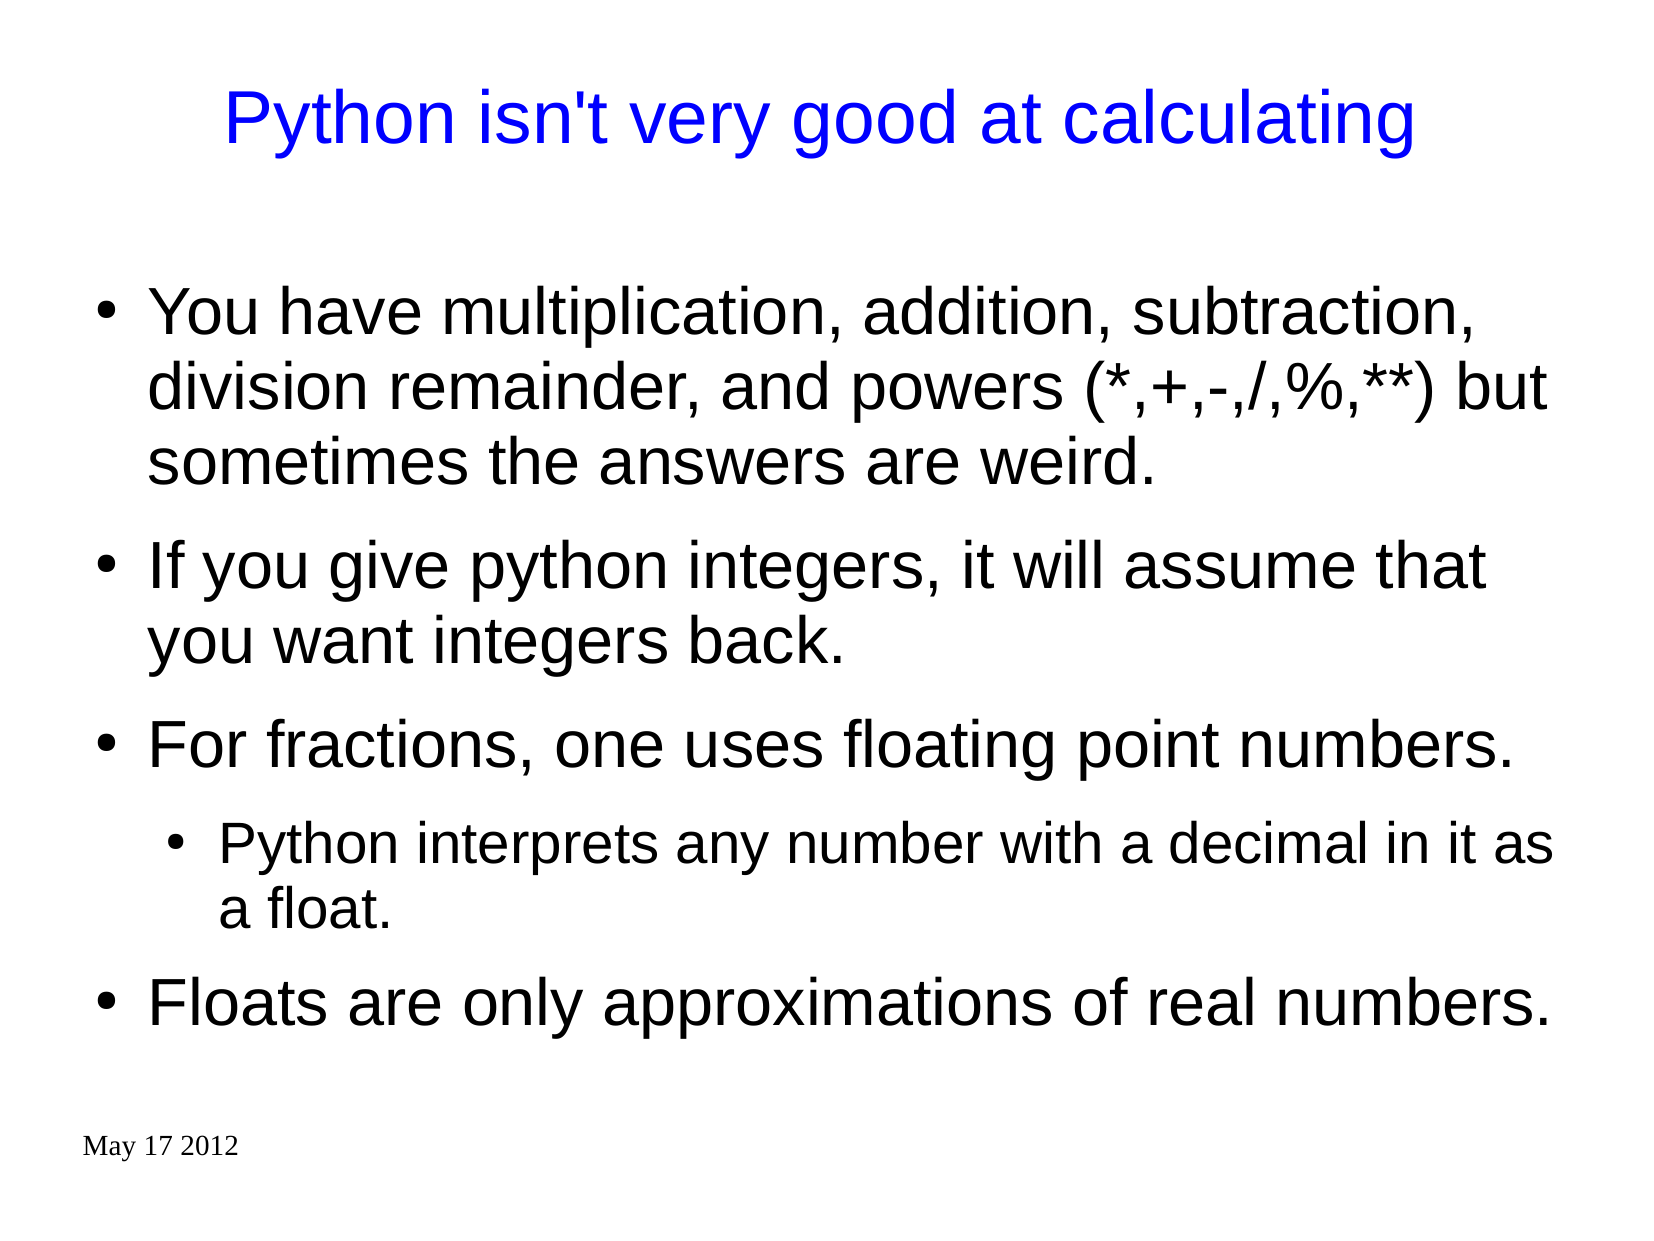

# Python isn't very good at calculating
You have multiplication, addition, subtraction, division remainder, and powers (*,+,-,/,%,**) but sometimes the answers are weird.
If you give python integers, it will assume that you want integers back.
For fractions, one uses floating point numbers.
Python interprets any number with a decimal in it as a float.
Floats are only approximations of real numbers.
May 17 2012